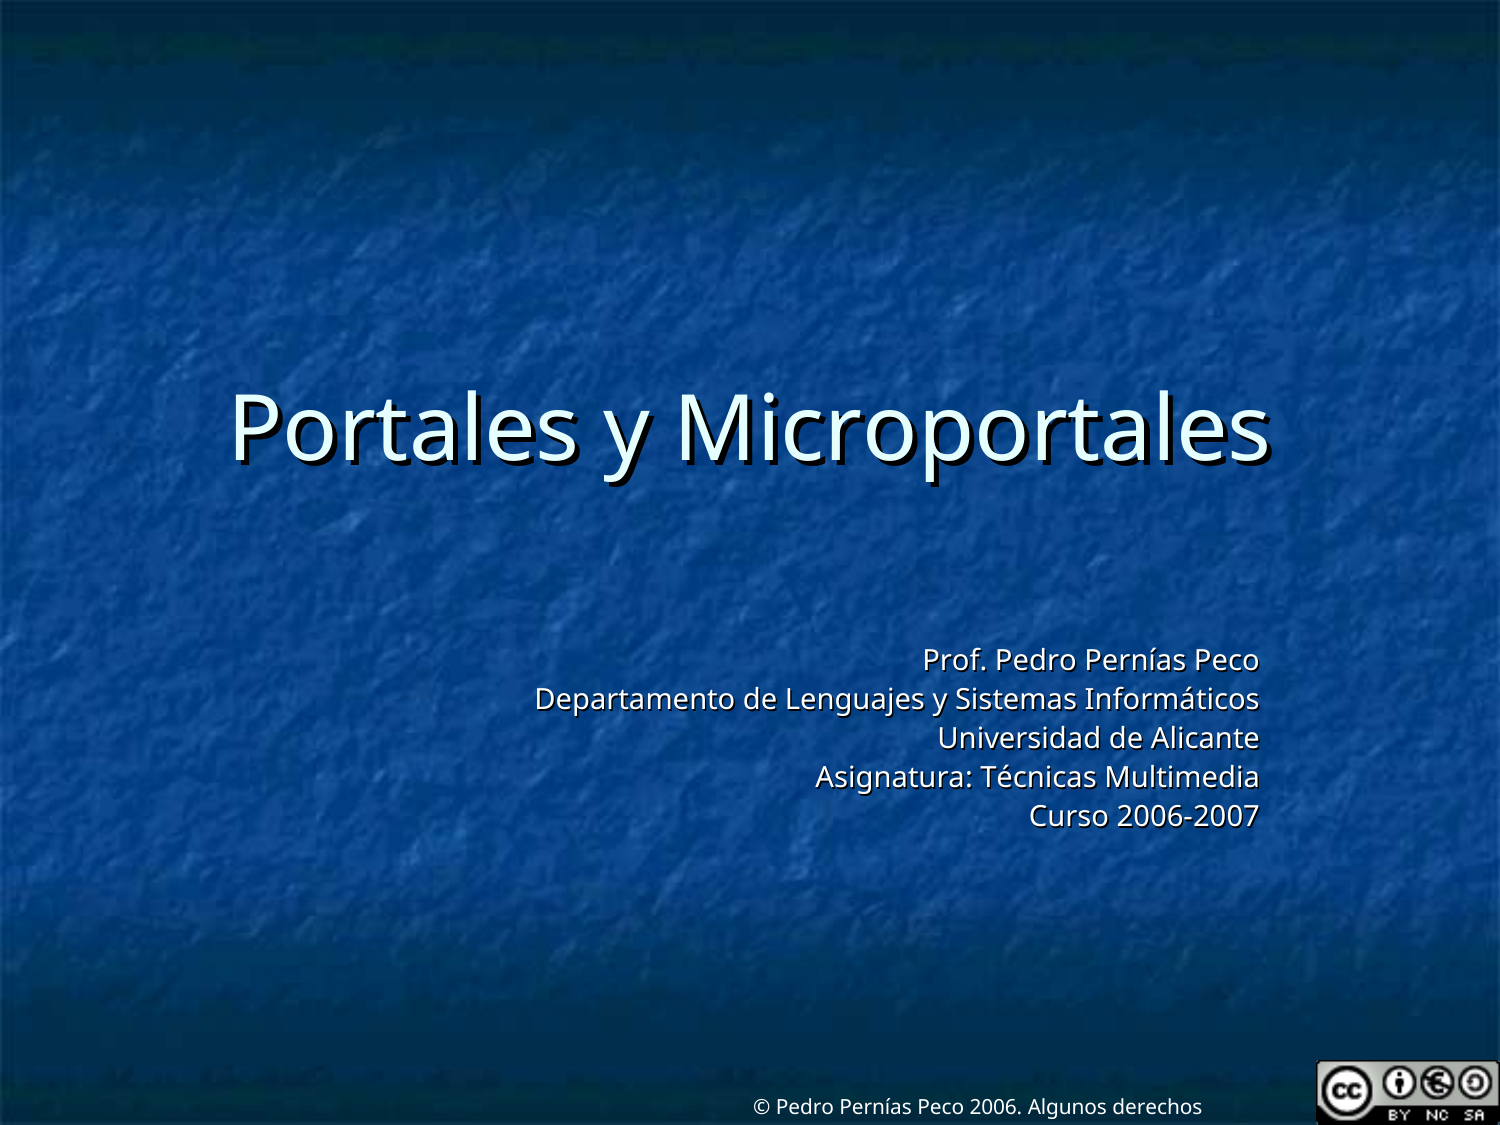

# Portales y Microportales
Prof. Pedro Pernías Peco
Departamento de Lenguajes y Sistemas Informáticos
Universidad de Alicante
Asignatura: Técnicas Multimedia
Curso 2006-2007